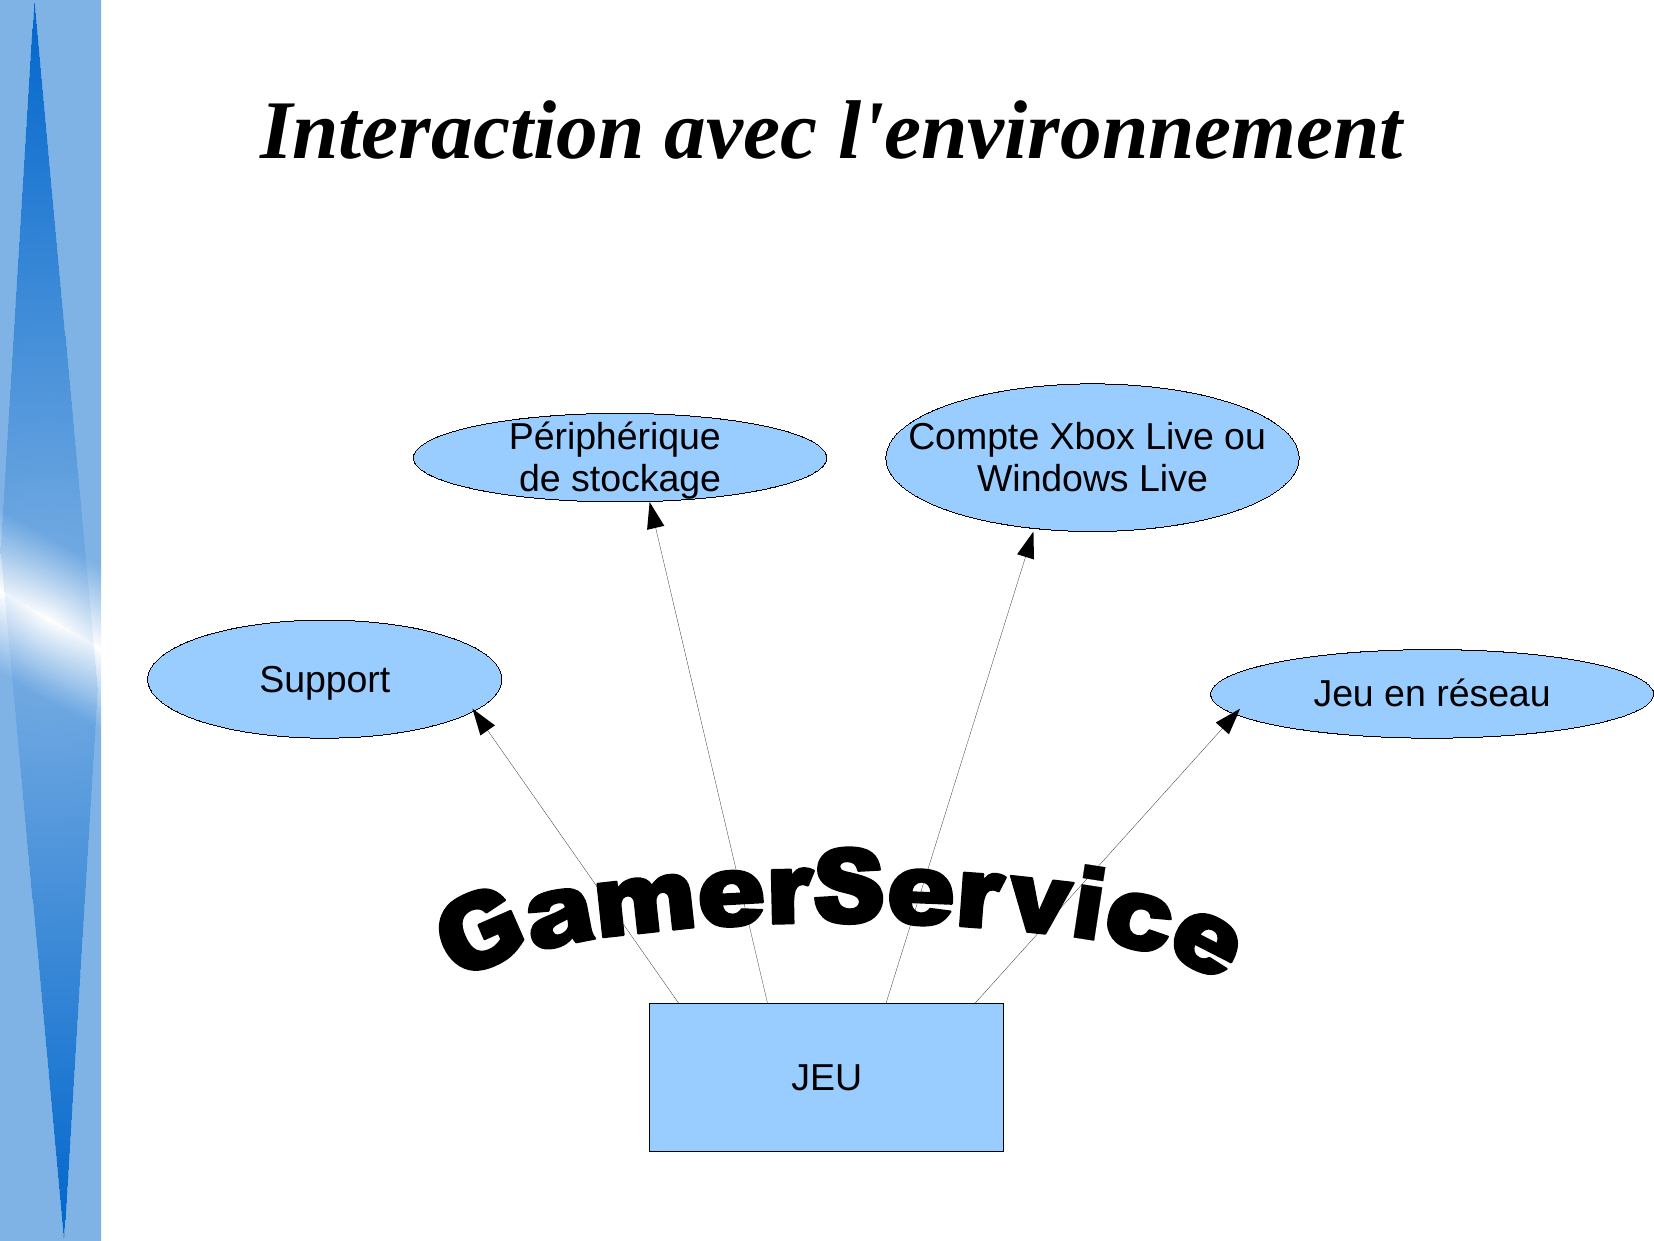

# Interaction avec l'environnement
Compte Xbox Live ou
Windows Live
Périphérique
de stockage
Support
Jeu en réseau
JEU